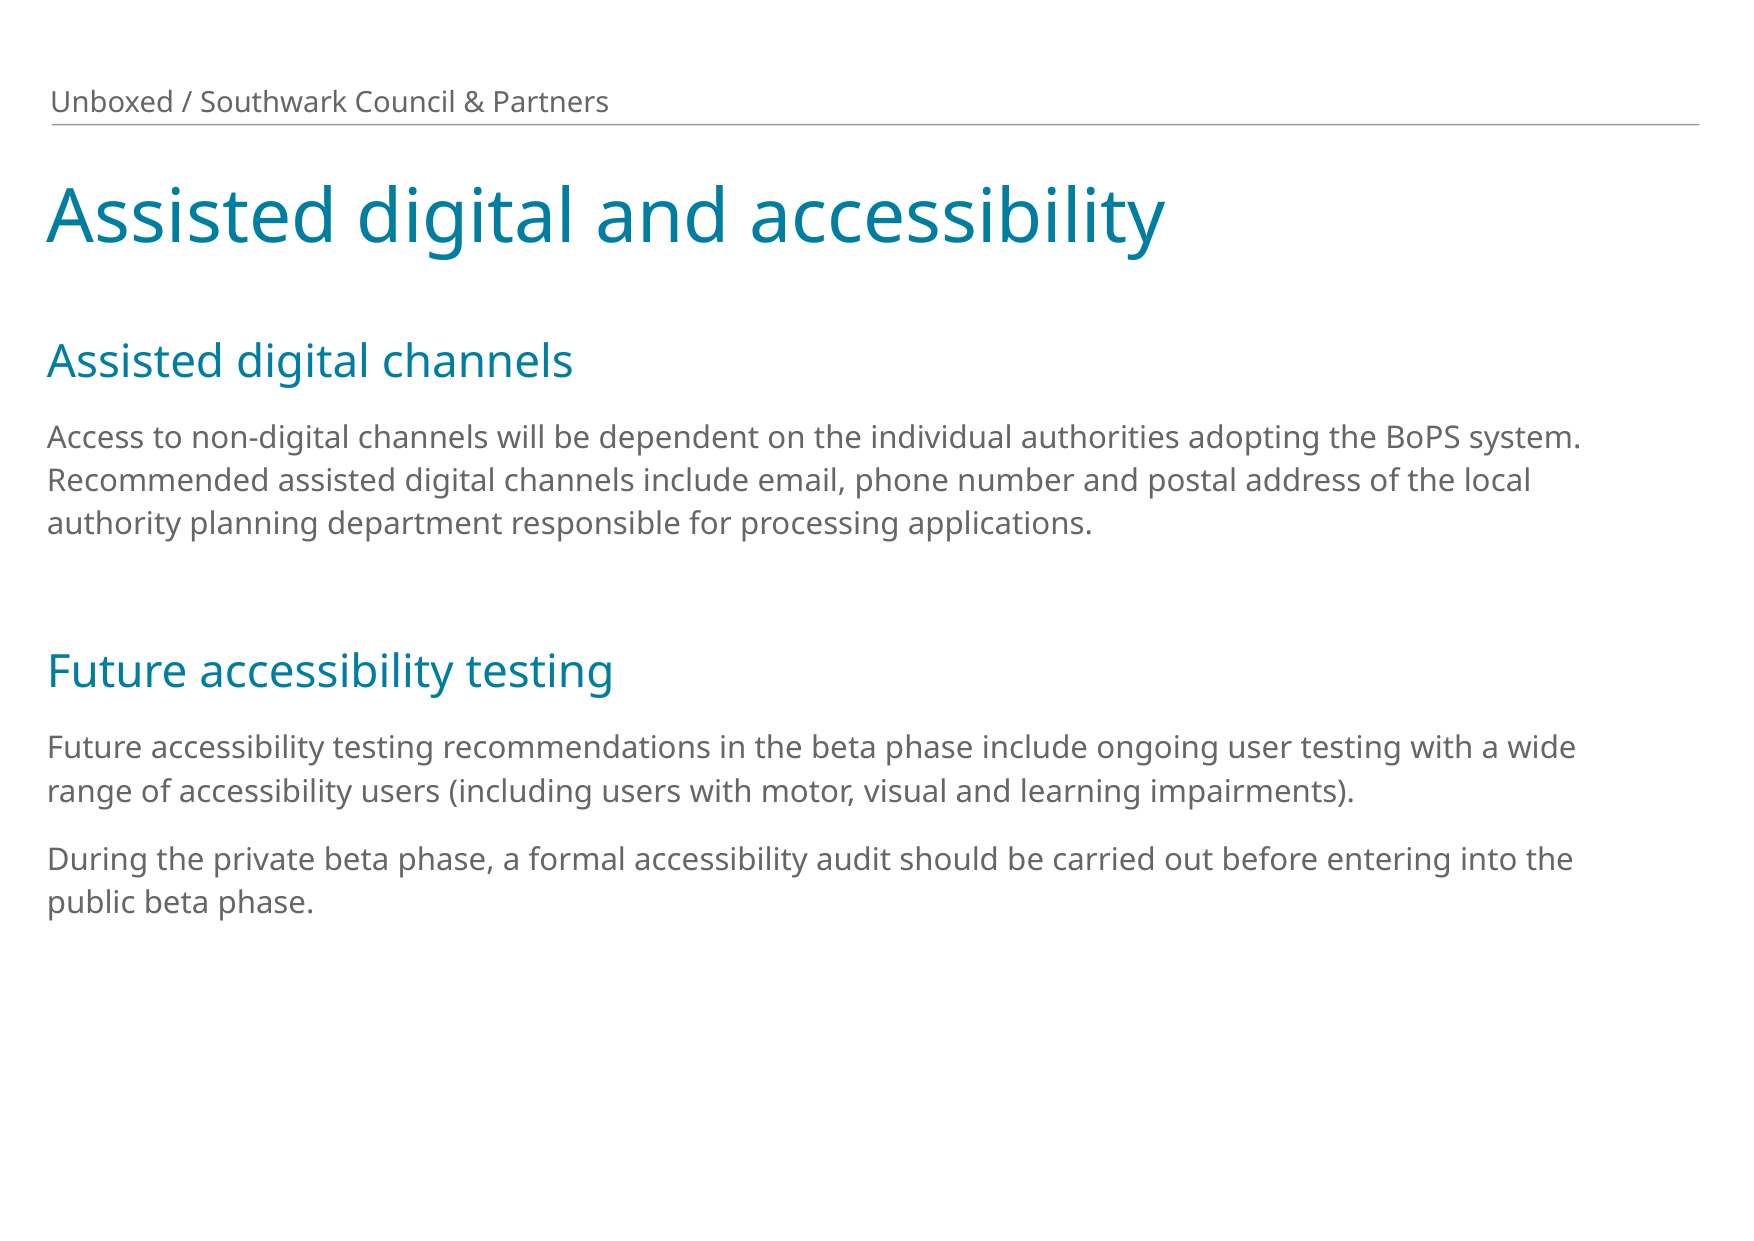

Unboxed / Southwark Council & Partners
Assisted digital and accessibility
Assisted digital channels
Access to non-digital channels will be dependent on the individual authorities adopting the BoPS system. Recommended assisted digital channels include email, phone number and postal address of the local authority planning department responsible for processing applications.
Future accessibility testing
Future accessibility testing recommendations in the beta phase include ongoing user testing with a wide range of accessibility users (including users with motor, visual and learning impairments).
During the private beta phase, a formal accessibility audit should be carried out before entering into the public beta phase.